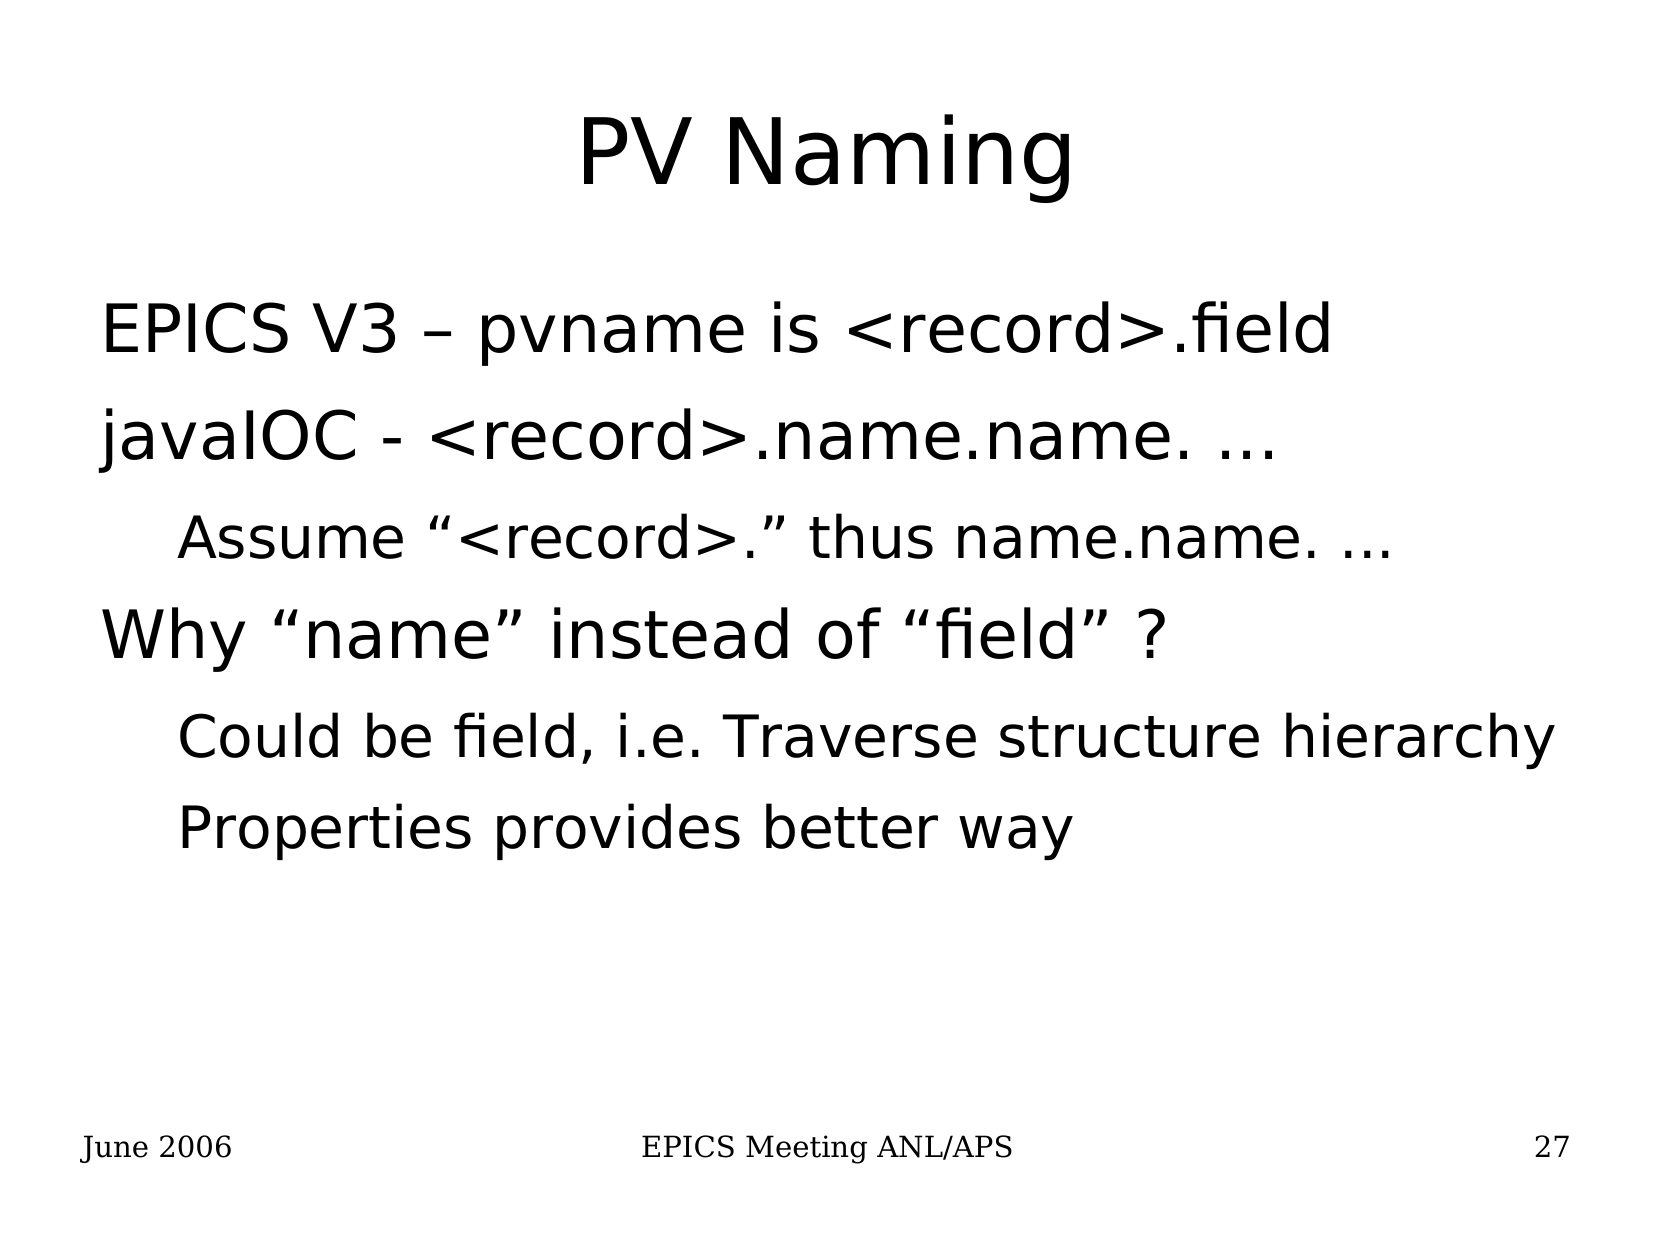

# PV Naming
EPICS V3 – pvname is <record>.field
javaIOC - <record>.name.name. ...
Assume “<record>.” thus name.name. ...
Why “name” instead of “field” ?
Could be field, i.e. Traverse structure hierarchy
Properties provides better way
June 2006
EPICS Meeting ANL/APS
27